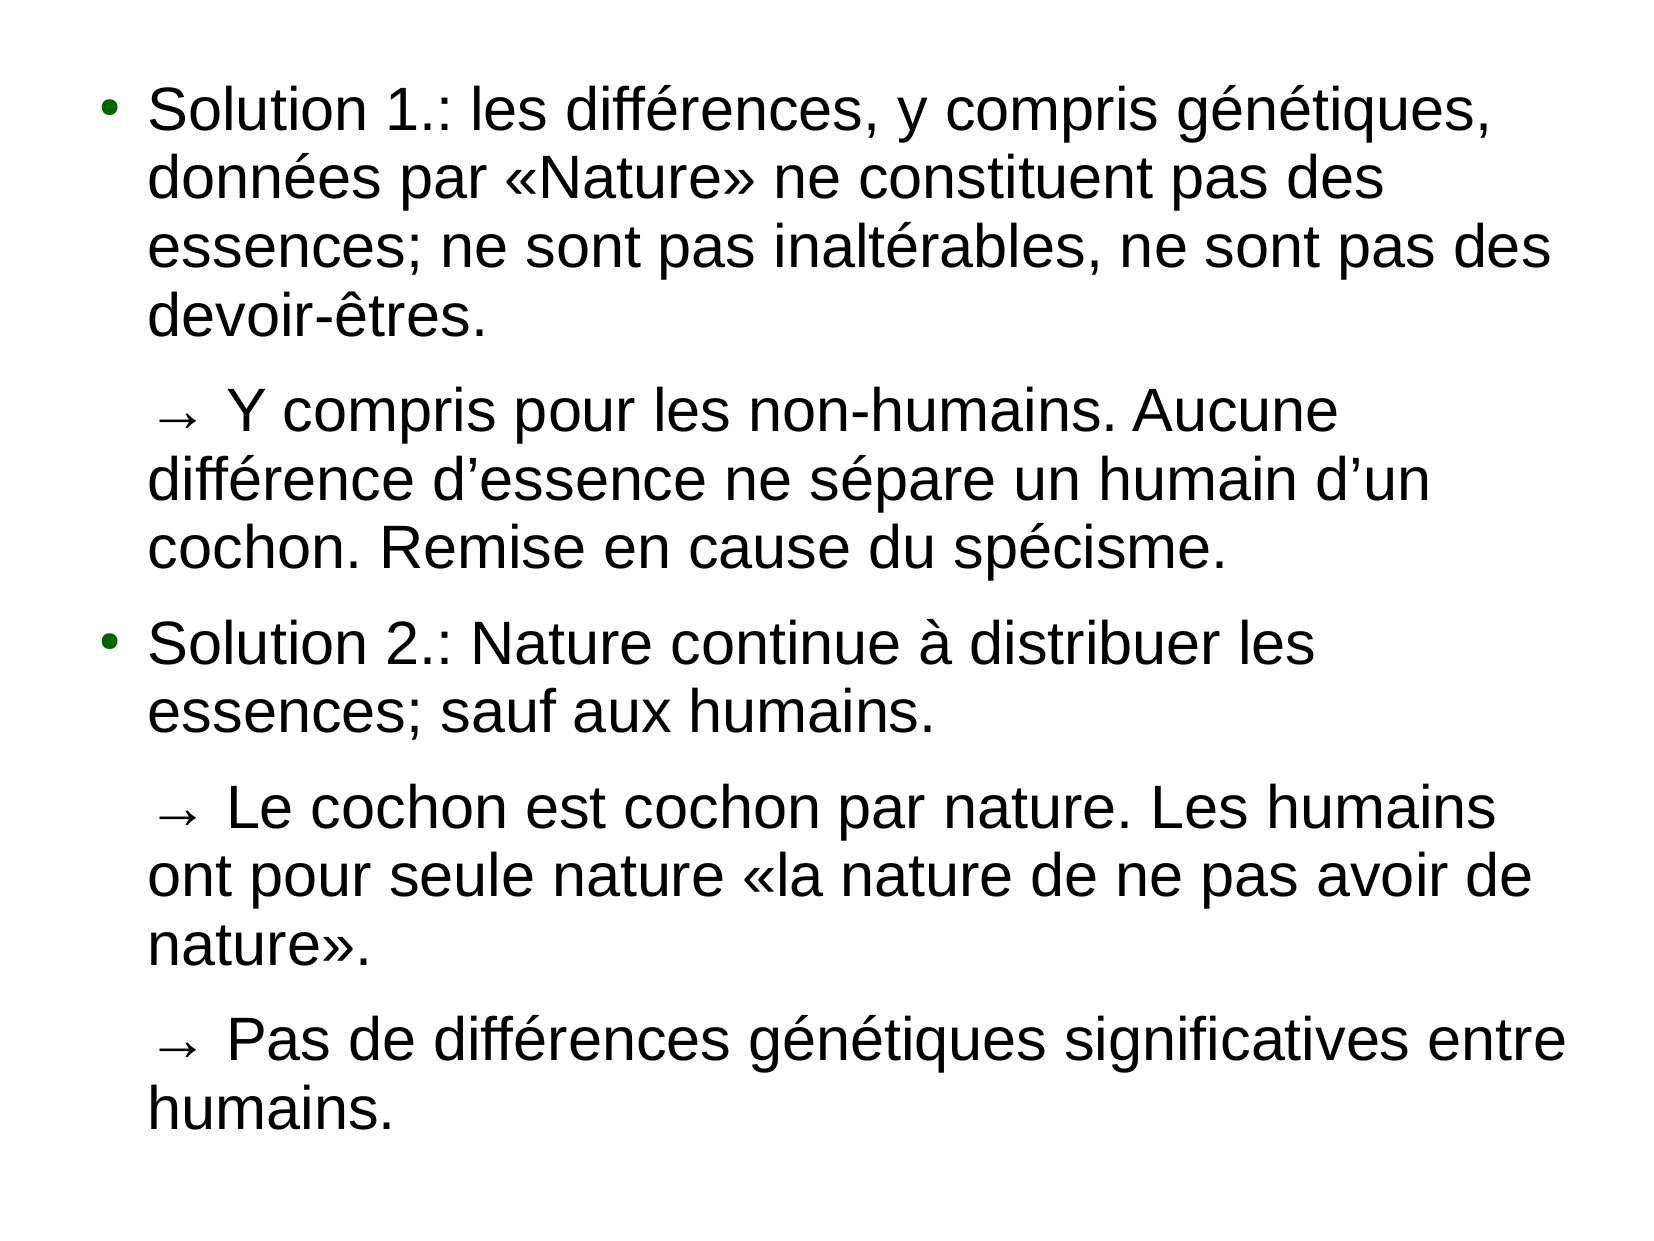

# Solution 1.: les différences, y compris génétiques, données par «Nature» ne constituent pas des essences; ne sont pas inaltérables, ne sont pas des devoir-êtres.
→ Y compris pour les non-humains. Aucune différence d’essence ne sépare un humain d’un cochon. Remise en cause du spécisme.
Solution 2.: Nature continue à distribuer les essences; sauf aux humains.
→ Le cochon est cochon par nature. Les humains ont pour seule nature «la nature de ne pas avoir de nature».
→ Pas de différences génétiques significatives entre humains.